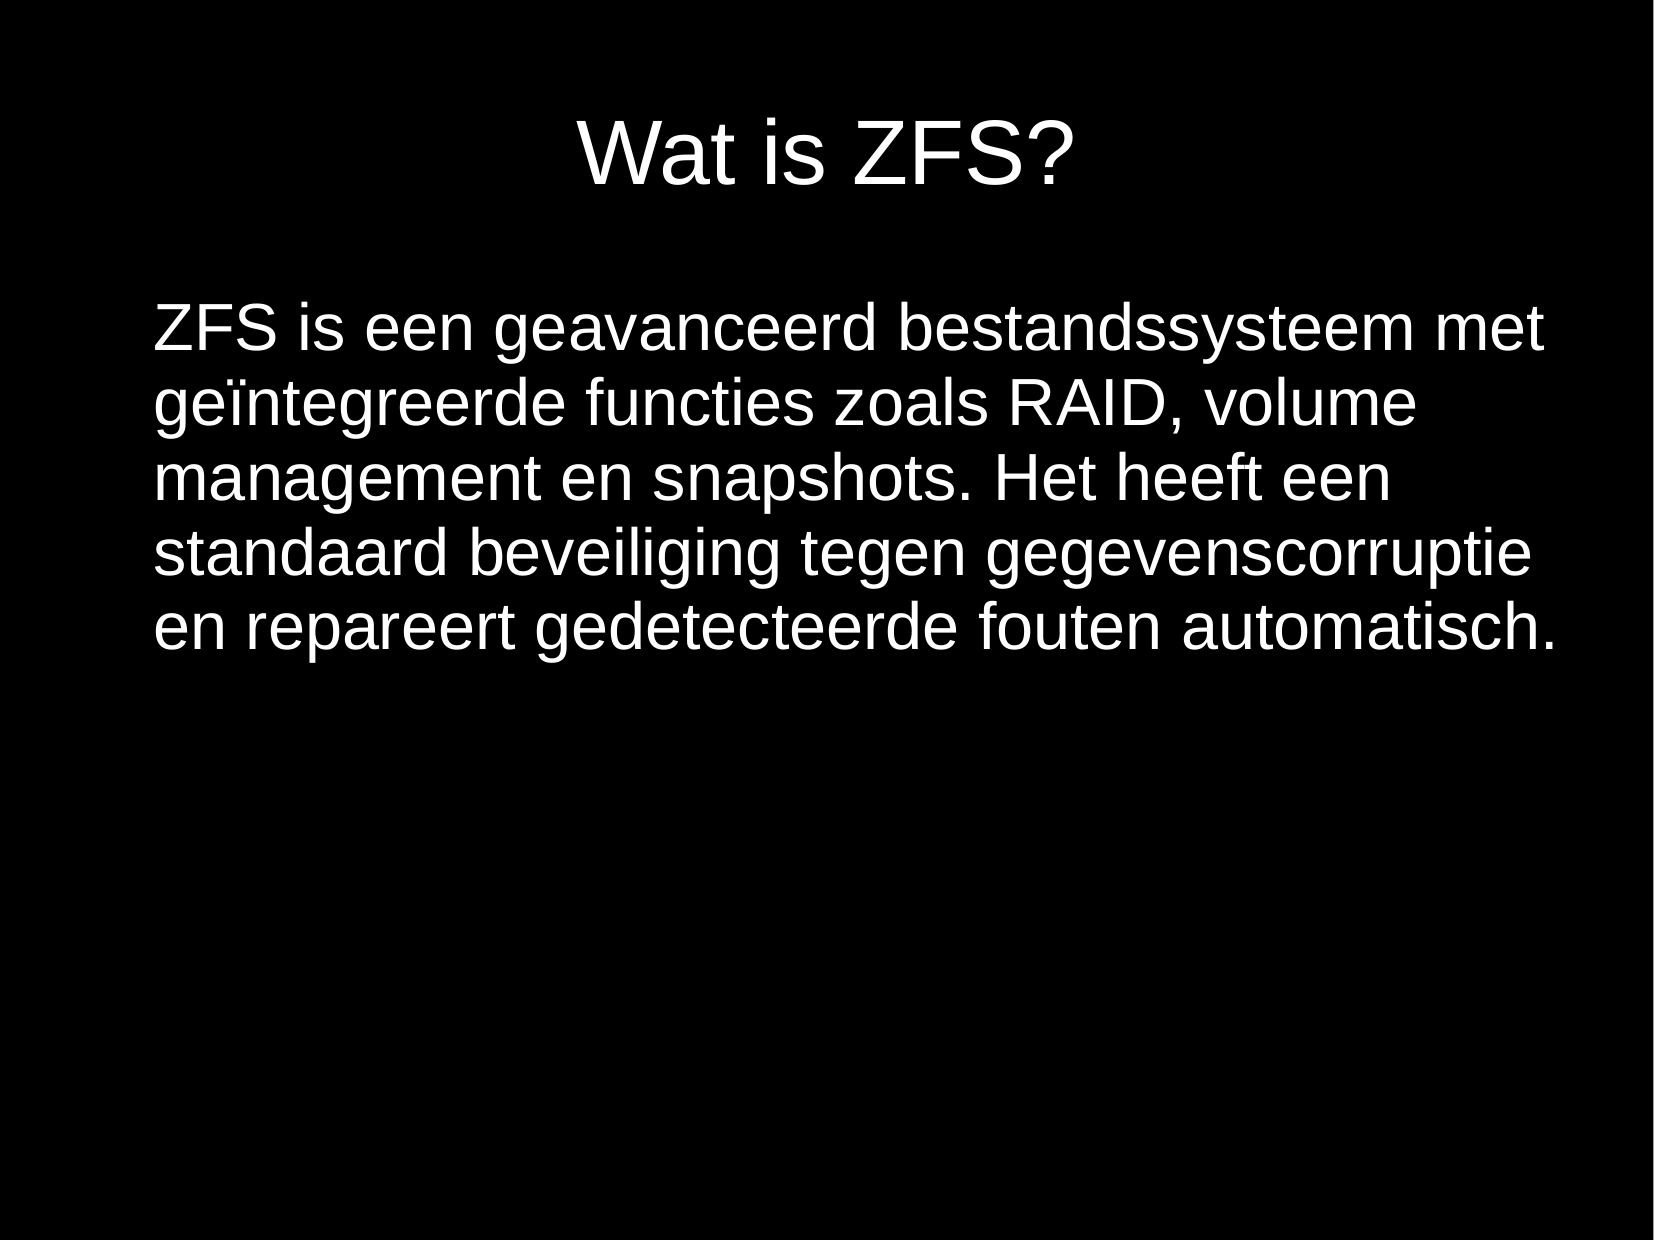

# Wat is ZFS?
ZFS is een geavanceerd bestandssysteem met geïntegreerde functies zoals RAID, volume management en snapshots. Het heeft een standaard beveiliging tegen gegevenscorruptie en repareert gedetecteerde fouten automatisch.